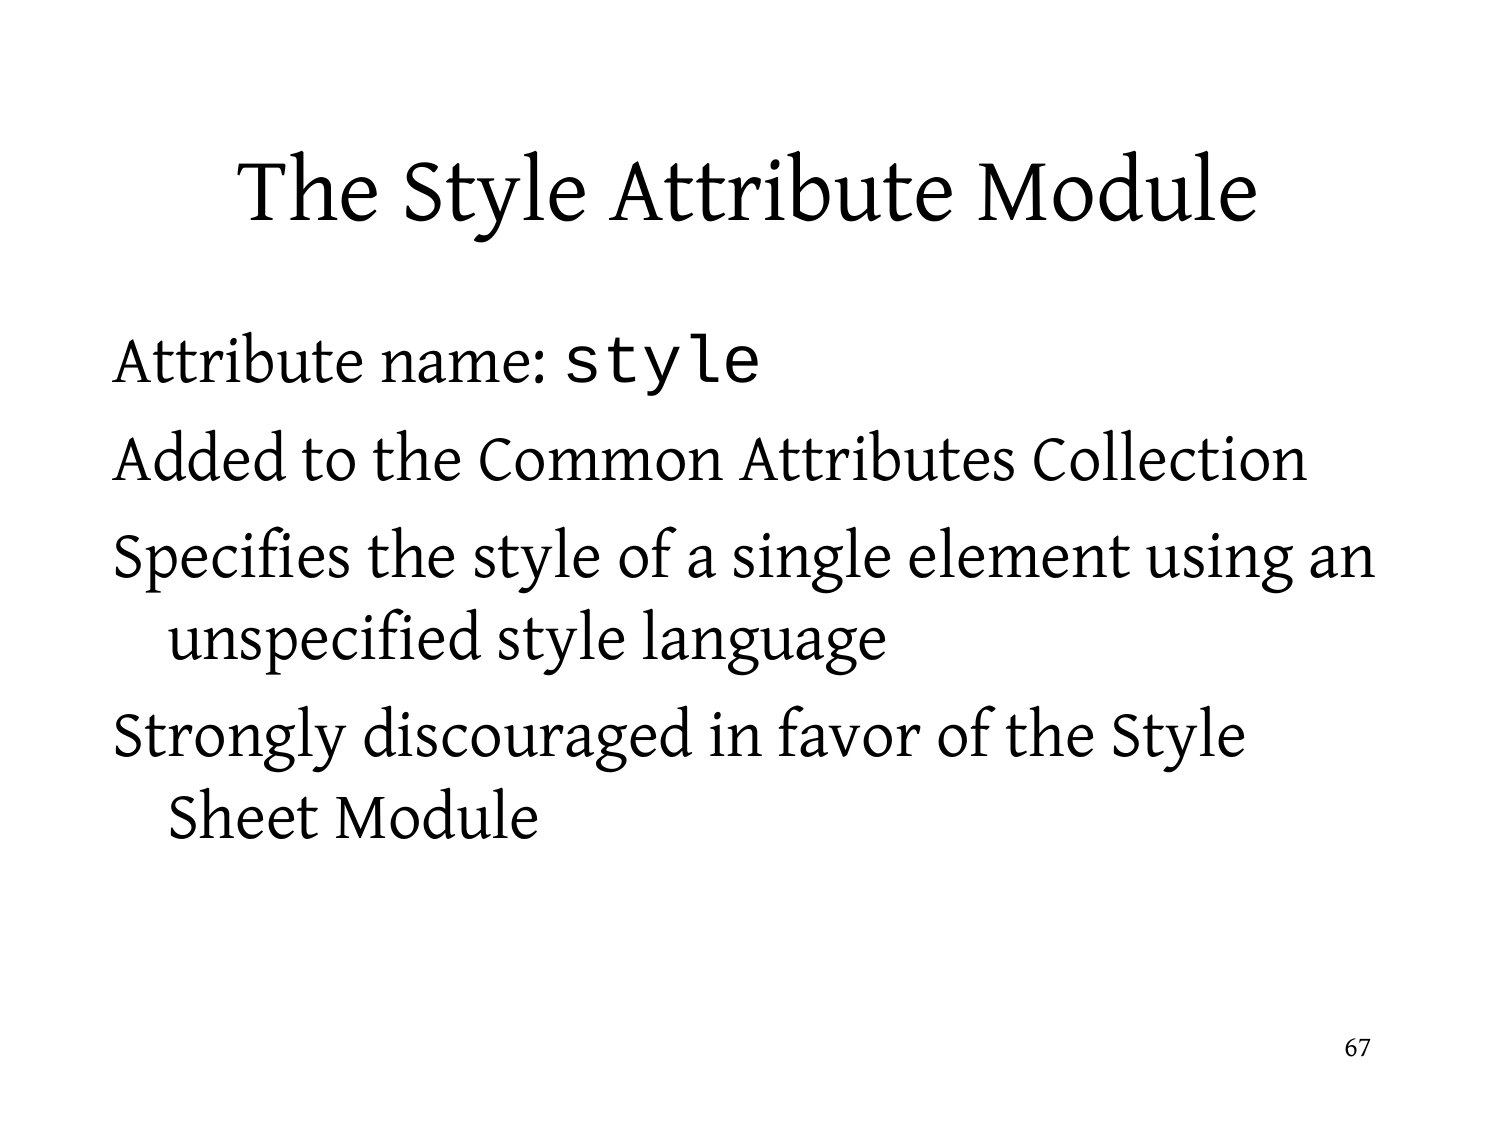

# The Style Attribute Module
Attribute name: style
Added to the Common Attributes Collection
Specifies the style of a single element using an unspecified style language
Strongly discouraged in favor of the Style Sheet Module